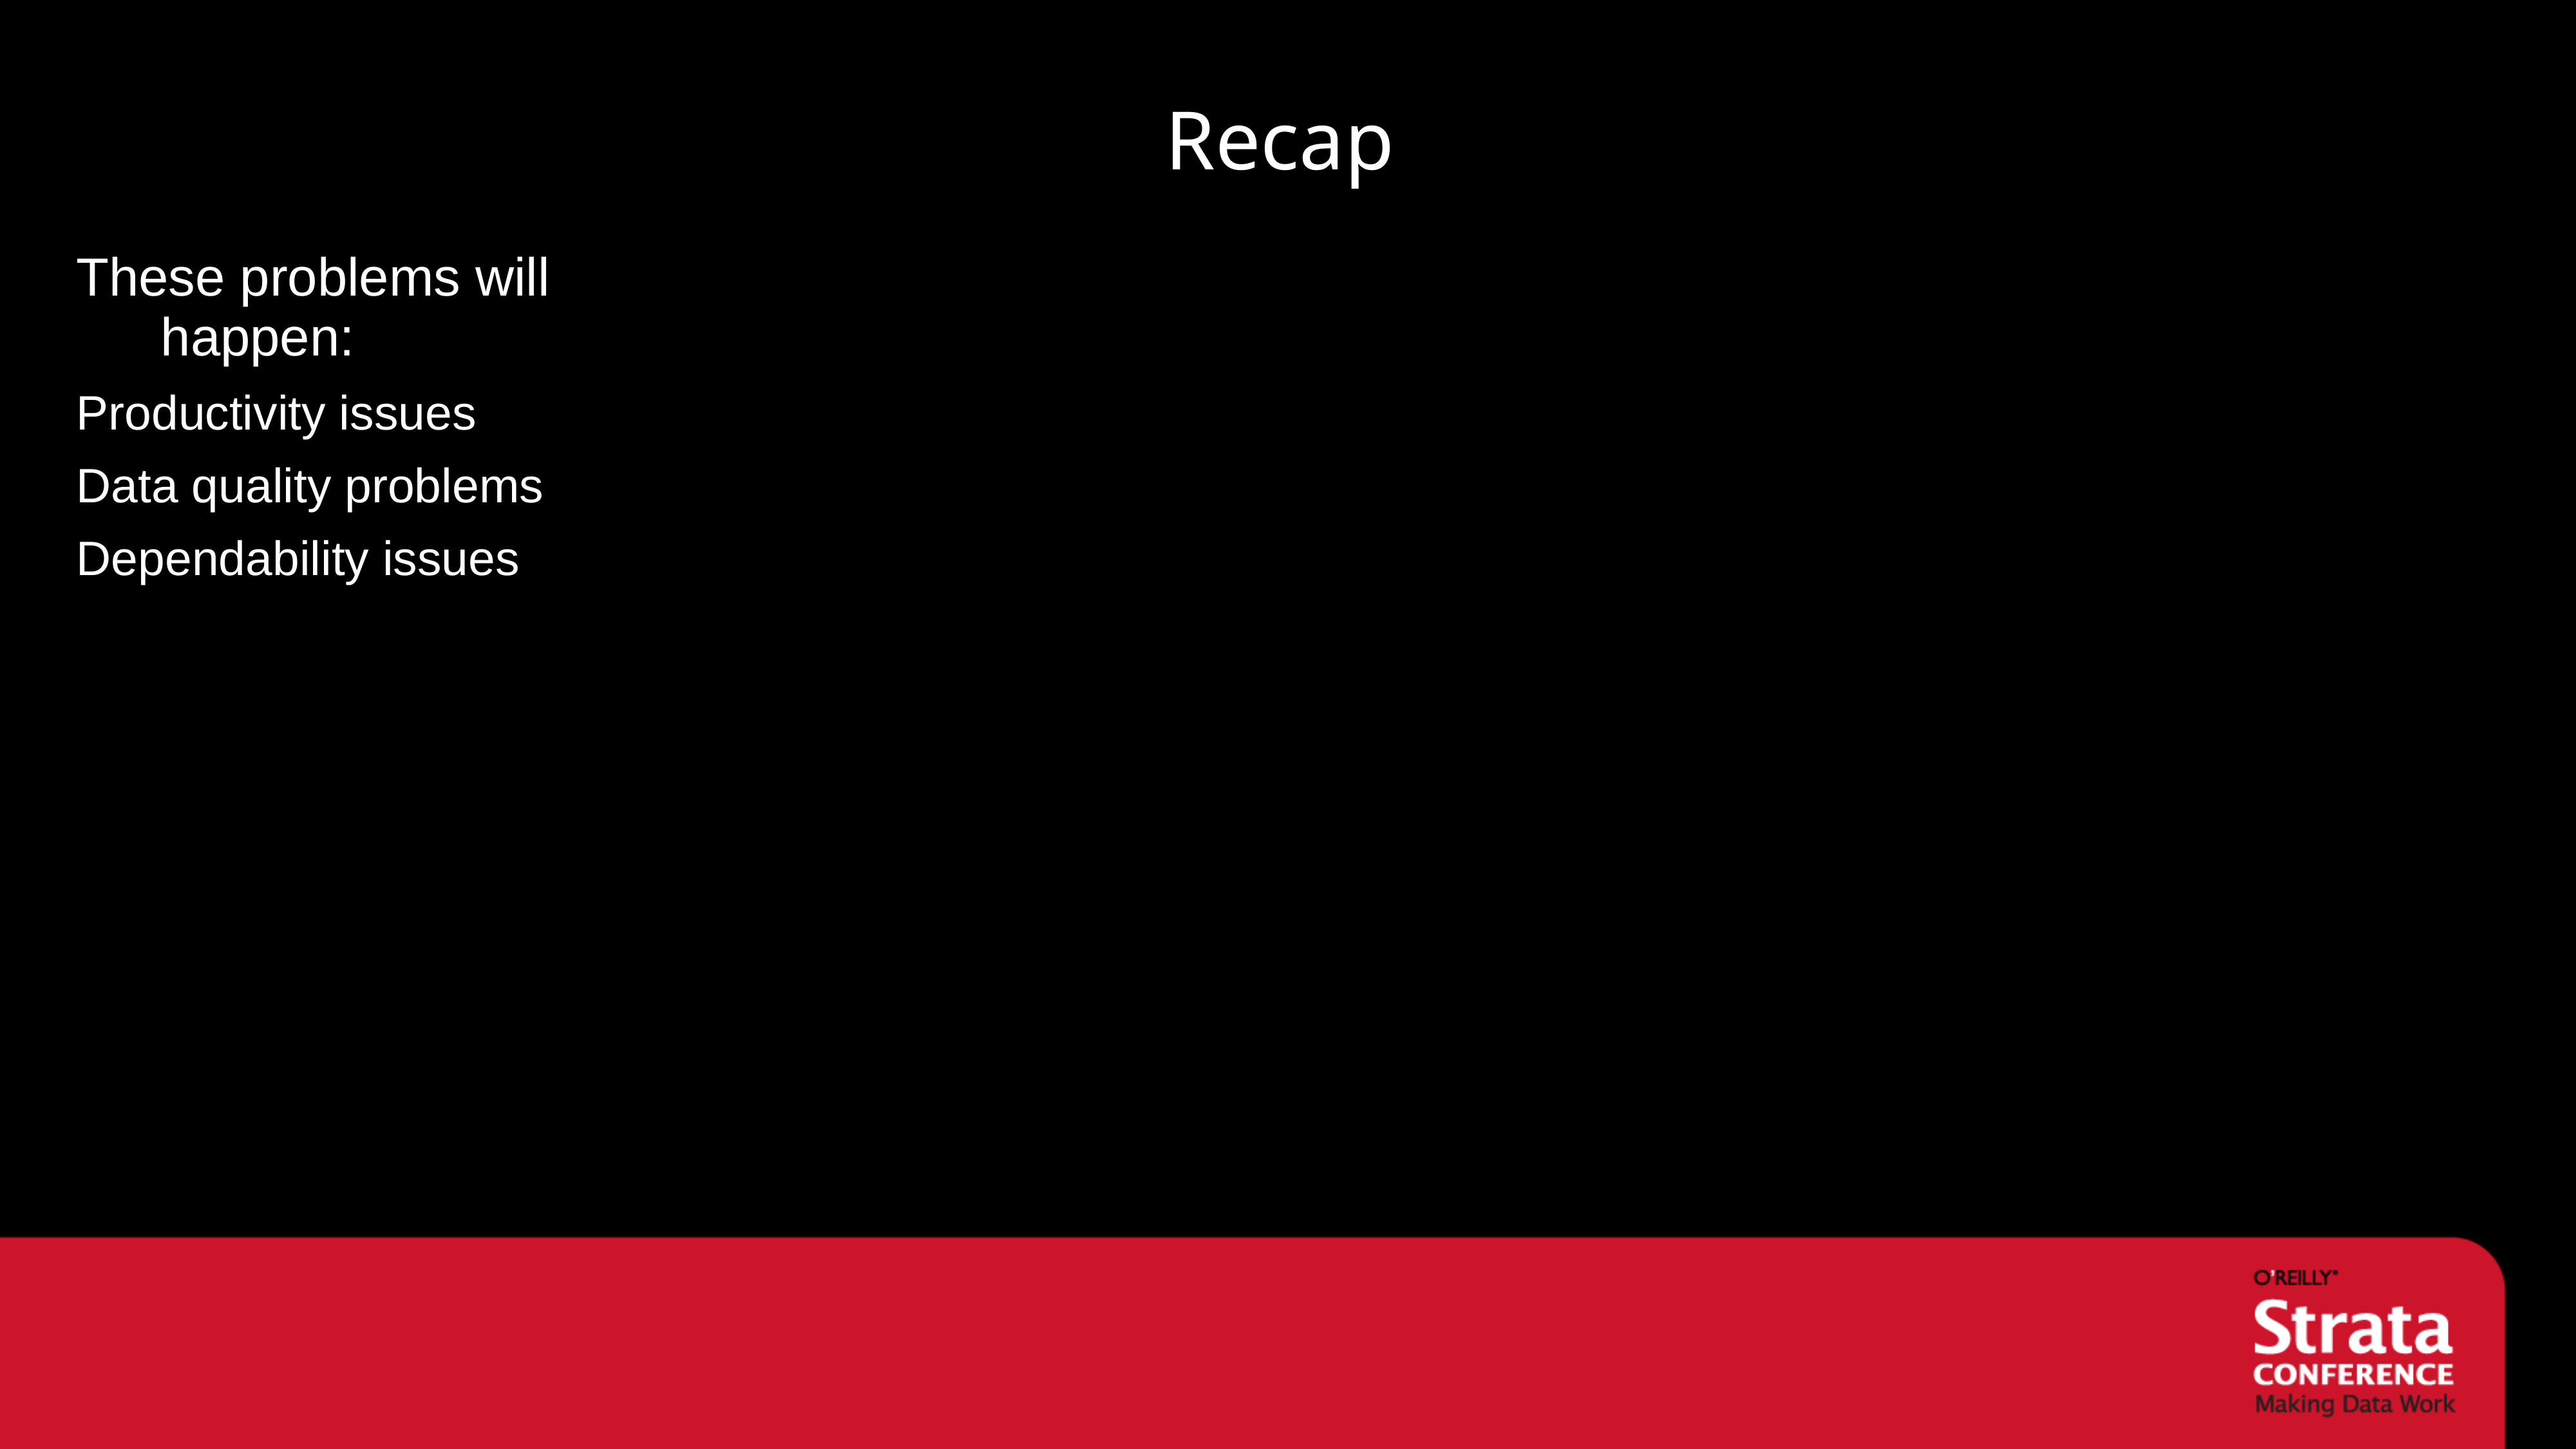

#
Recap
These problems will happen:
Productivity issues
Data quality problems
Dependability issues
Unless you avoid these mistakes:
Non-linear scalability
Magical thinking
Wrong consistency vs adaptability trade-offs
And pick the right architecture:
ETL tool for large number of simple feeds in the corporate world.
Custom solution for small number of complex feeds in the startup world – if you have a great team.
Think carefully about the grey area in-between.
Finally, stick to a consistent extract, transform, load breakdown whenever possible – for best maintenance and adaptability.